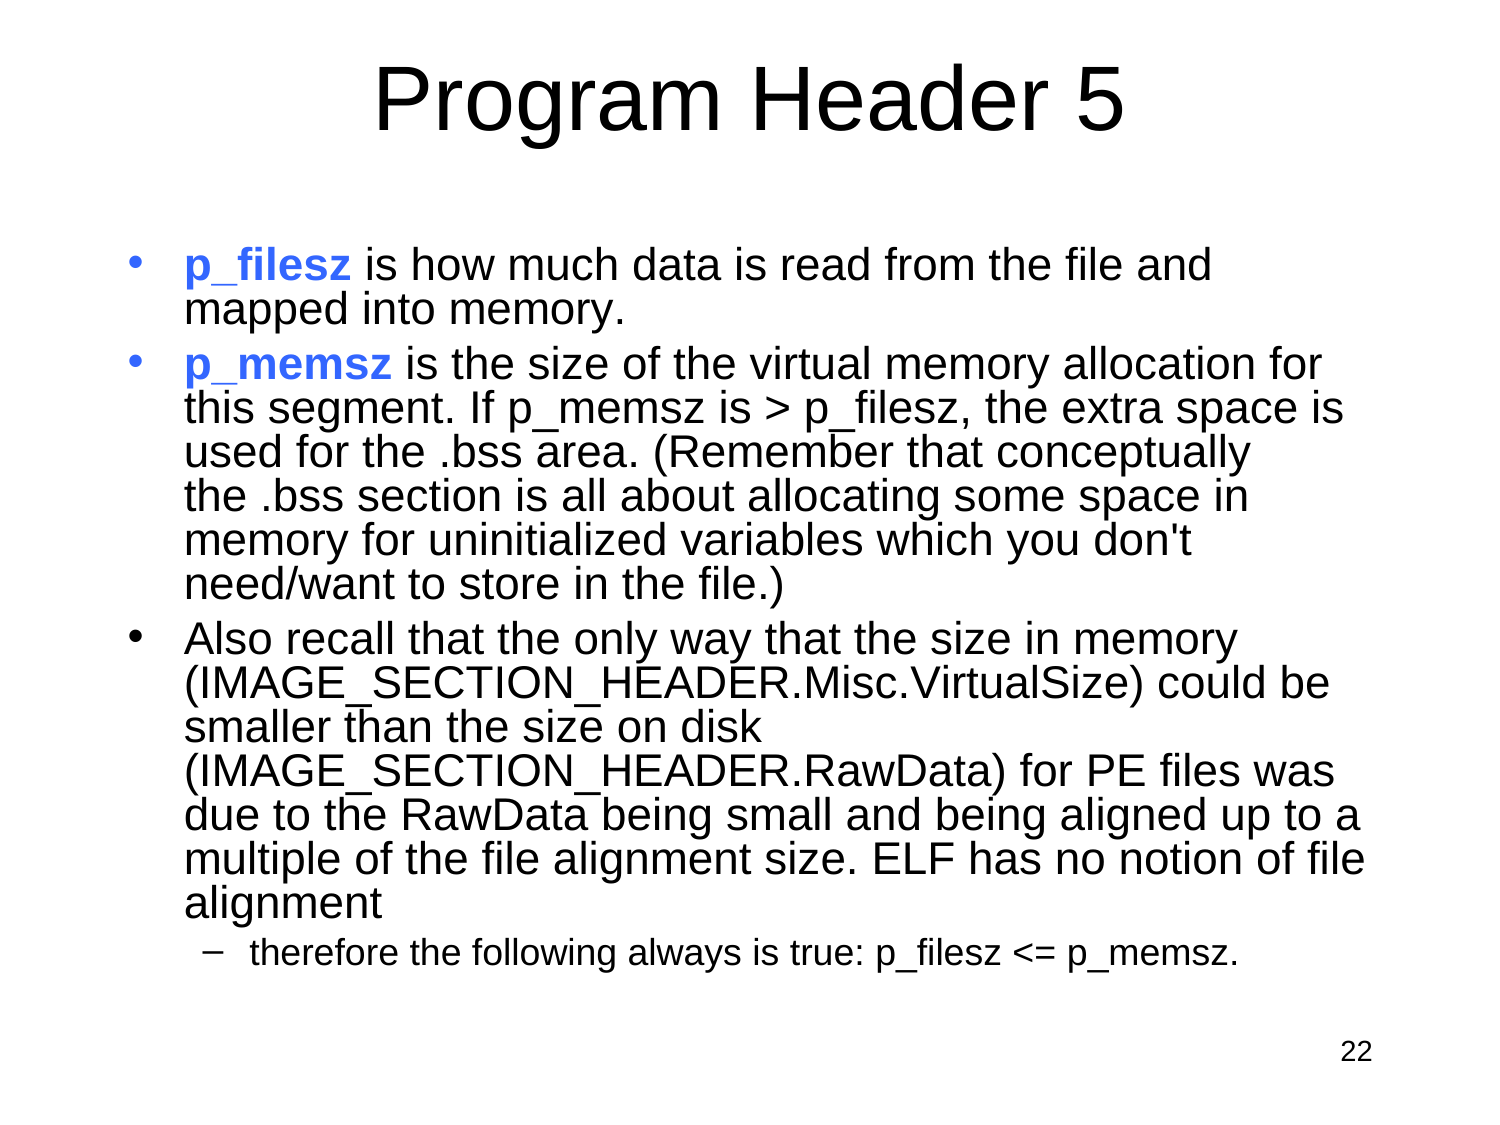

# Program Header 5
p_filesz is how much data is read from the file and mapped into memory.
p_memsz is the size of the virtual memory allocation for this segment. If p_memsz is > p_filesz, the extra space is used for the .bss area. (Remember that conceptually the .bss section is all about allocating some space in memory for uninitialized variables which you don't need/want to store in the file.)
Also recall that the only way that the size in memory (IMAGE_SECTION_HEADER.Misc.VirtualSize) could be smaller than the size on disk (IMAGE_SECTION_HEADER.RawData) for PE files was due to the RawData being small and being aligned up to a multiple of the file alignment size. ELF has no notion of file alignment
therefore the following always is true: p_filesz <= p_memsz.